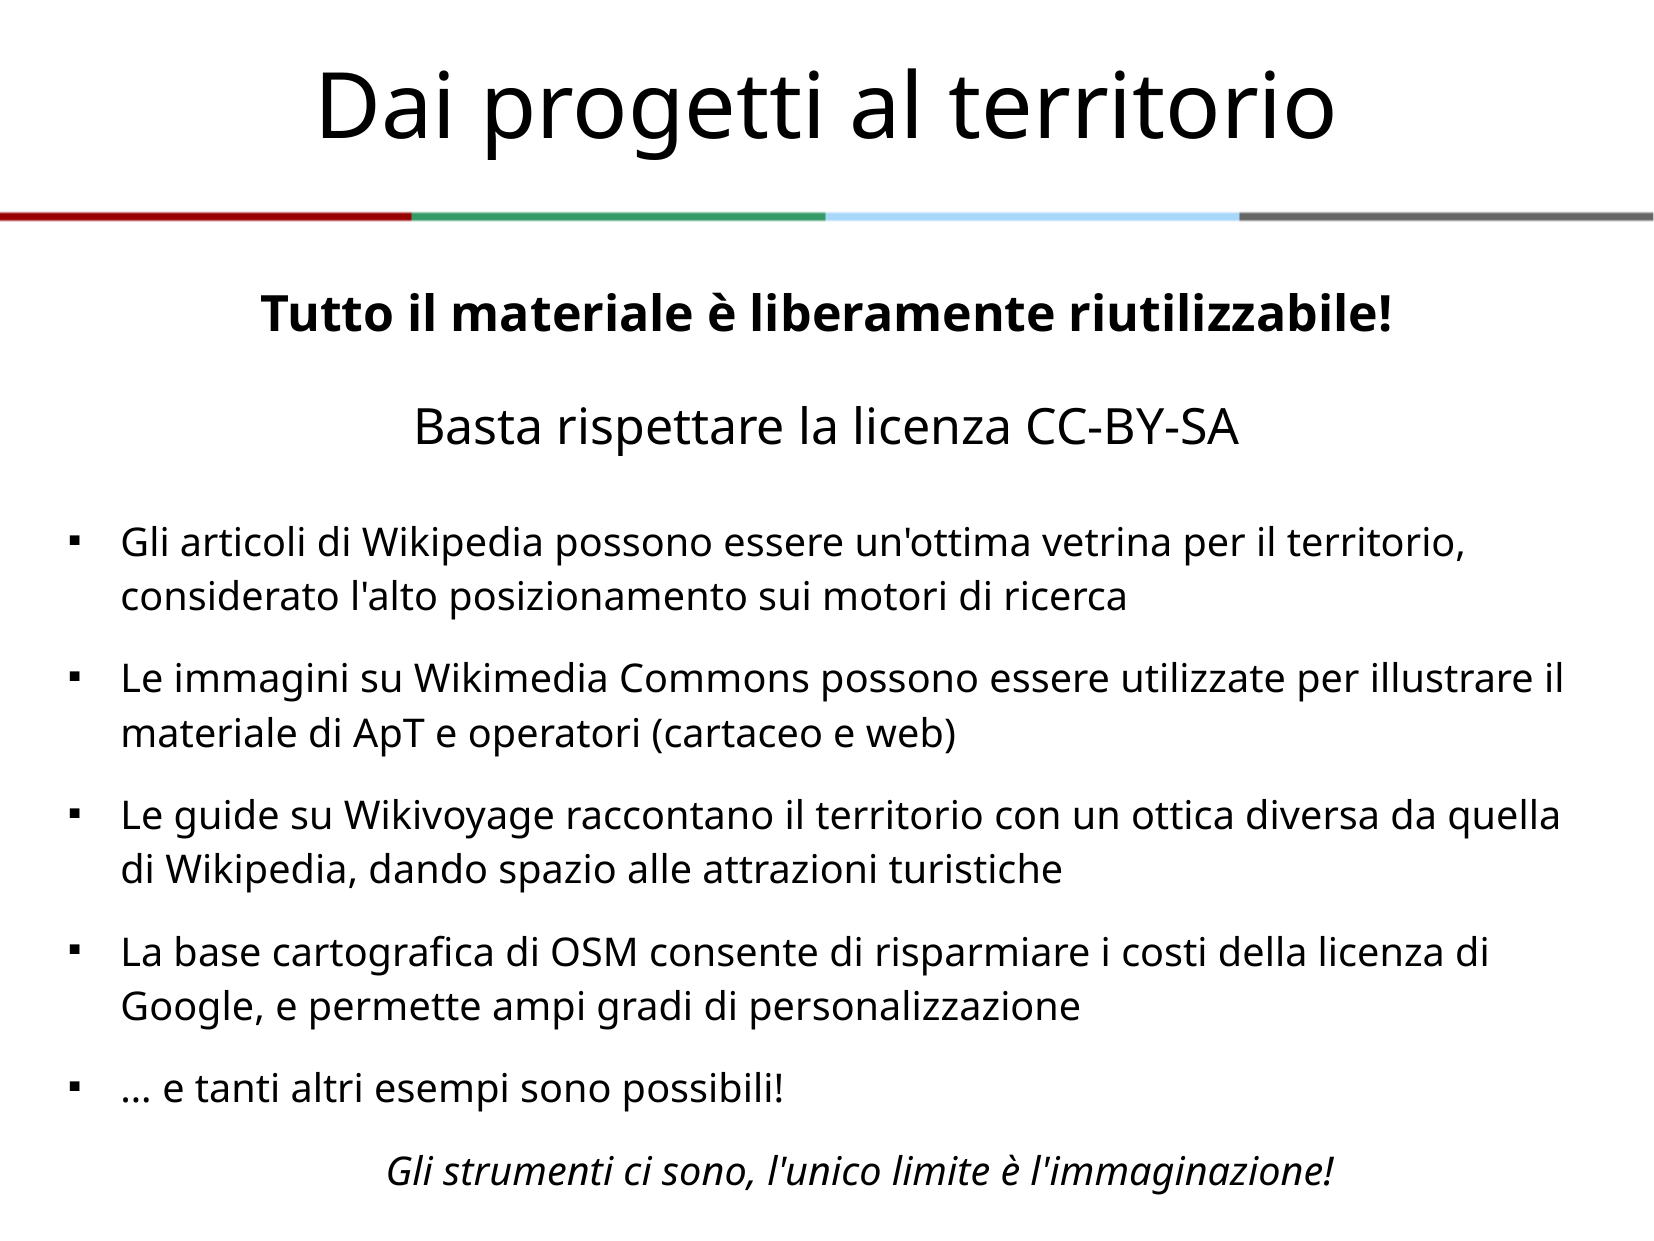

# Dai progetti al territorio
Tutto il materiale è liberamente riutilizzabile!
Basta rispettare la licenza CC-BY-SA
Gli articoli di Wikipedia possono essere un'ottima vetrina per il territorio, considerato l'alto posizionamento sui motori di ricerca
Le immagini su Wikimedia Commons possono essere utilizzate per illustrare il materiale di ApT e operatori (cartaceo e web)
Le guide su Wikivoyage raccontano il territorio con un ottica diversa da quella di Wikipedia, dando spazio alle attrazioni turistiche
La base cartografica di OSM consente di risparmiare i costi della licenza di Google, e permette ampi gradi di personalizzazione
… e tanti altri esempi sono possibili!
Gli strumenti ci sono, l'unico limite è l'immaginazione!